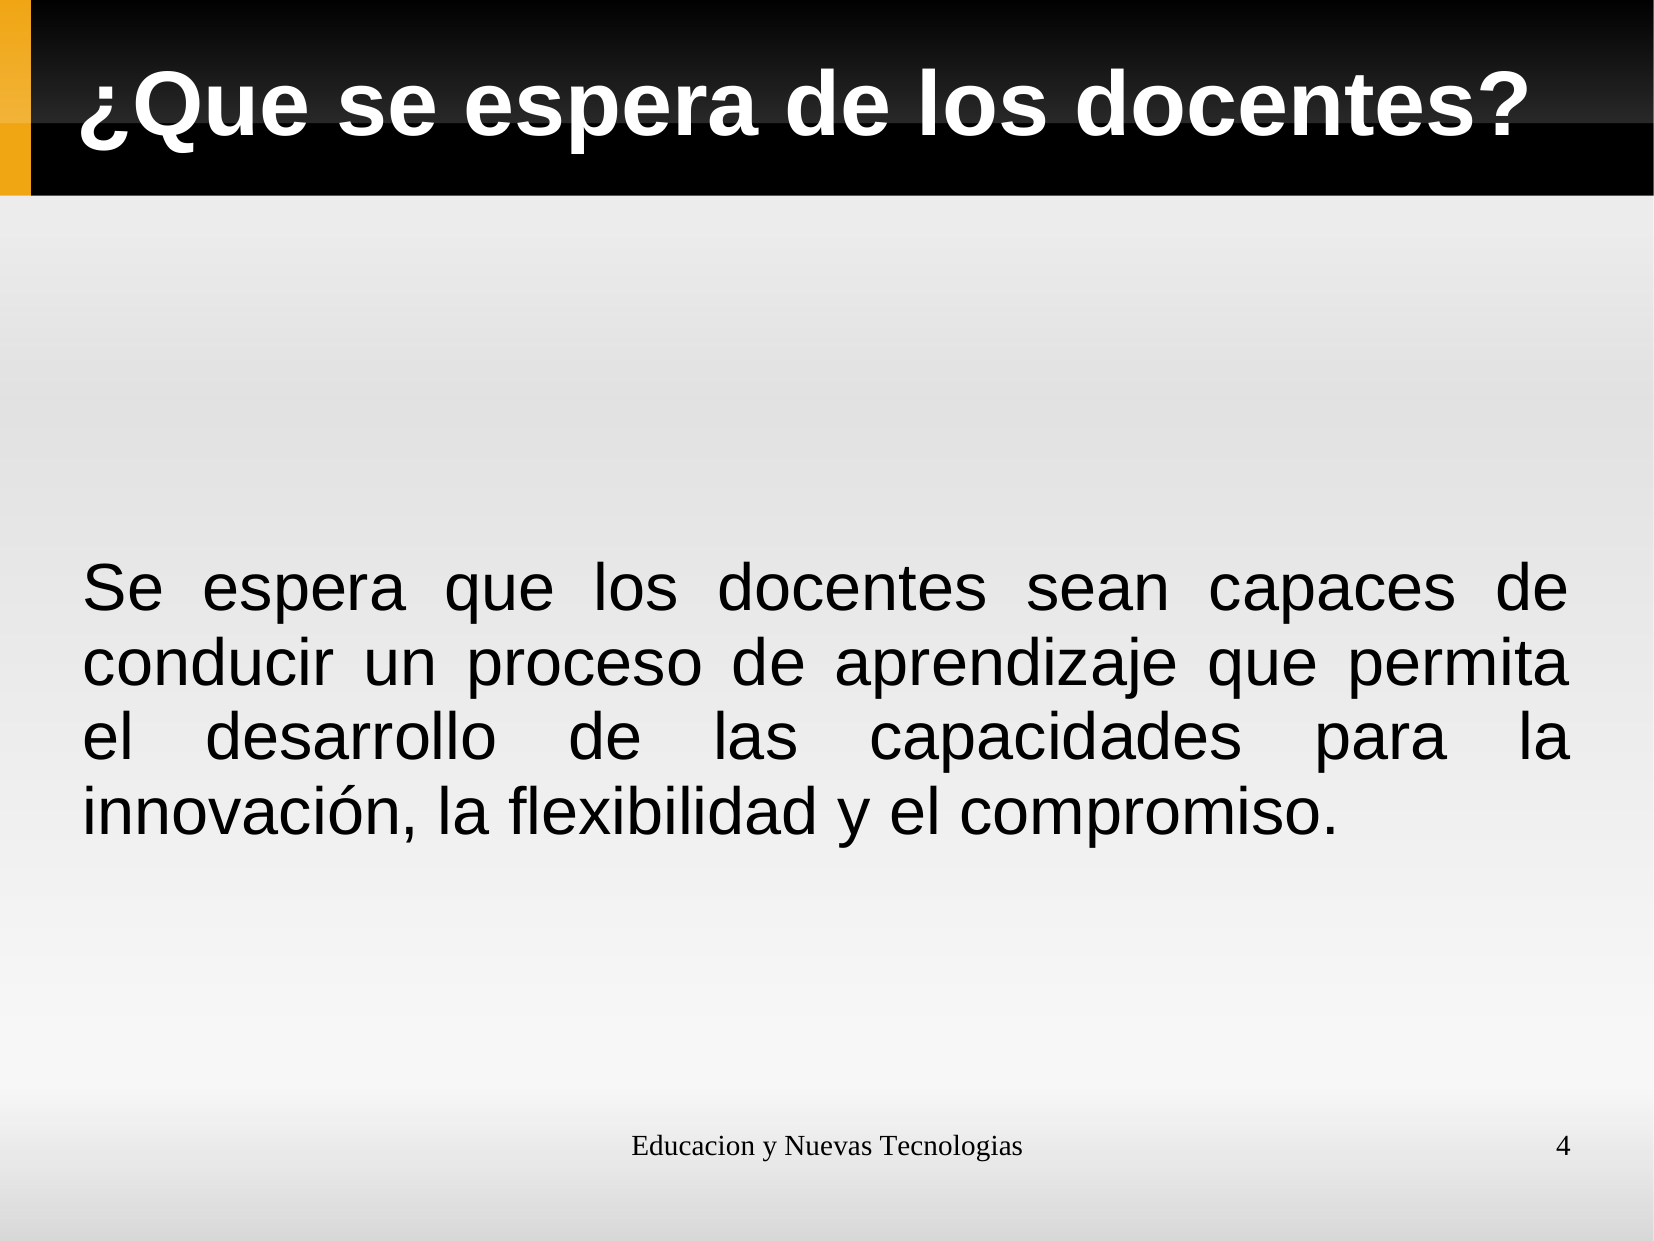

# ¿Que se espera de los docentes?
Se espera que los docentes sean capaces de conducir un proceso de aprendizaje que permita el desarrollo de las capacidades para la innovación, la flexibilidad y el compromiso.
Educacion y Nuevas Tecnologias
4